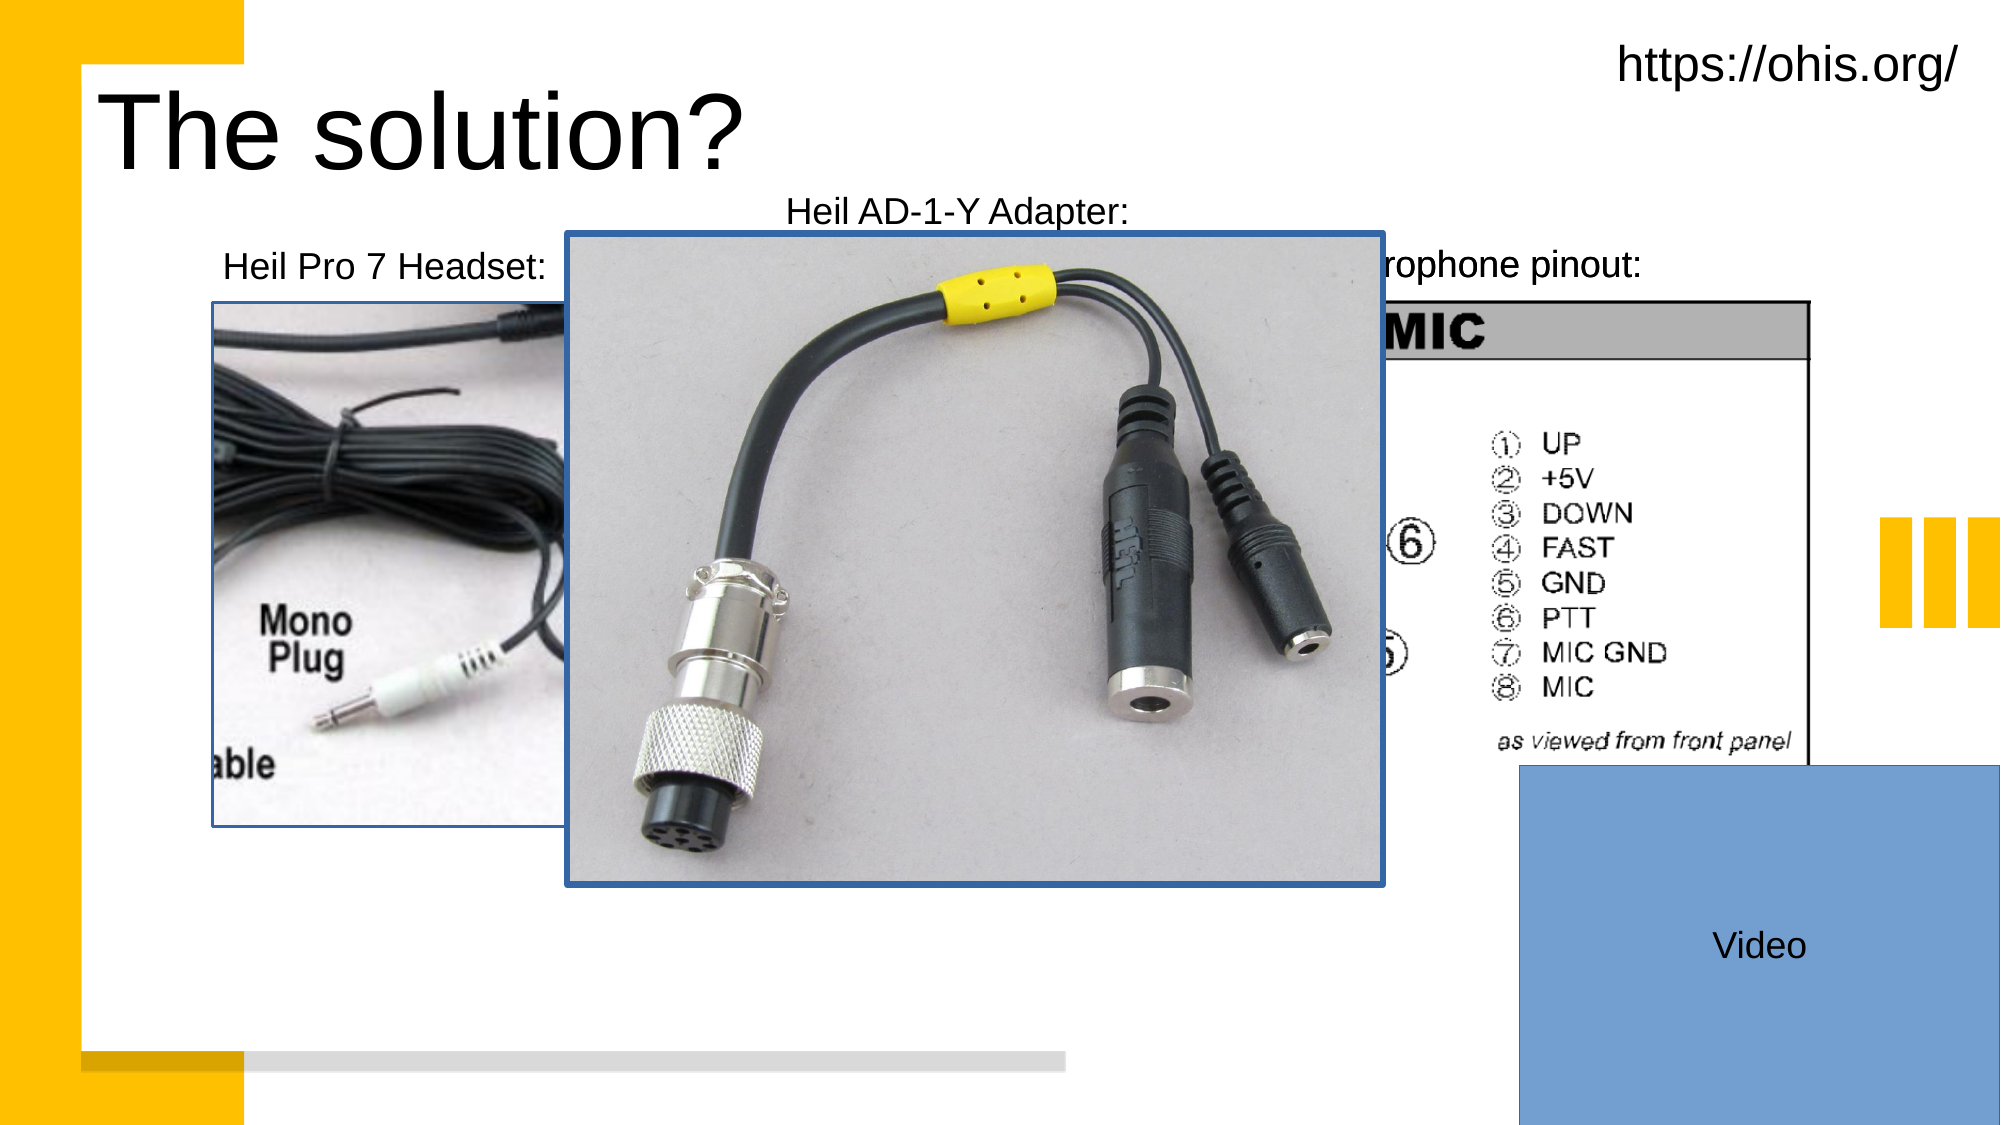

Video
https://ohis.org/
The solution?
Heil AD-1-Y Adapter:
Yaesu FT-920 Microphone pinout:
Yaesu FT-920 Microphone pinout:
Heil Pro 7 Headset: